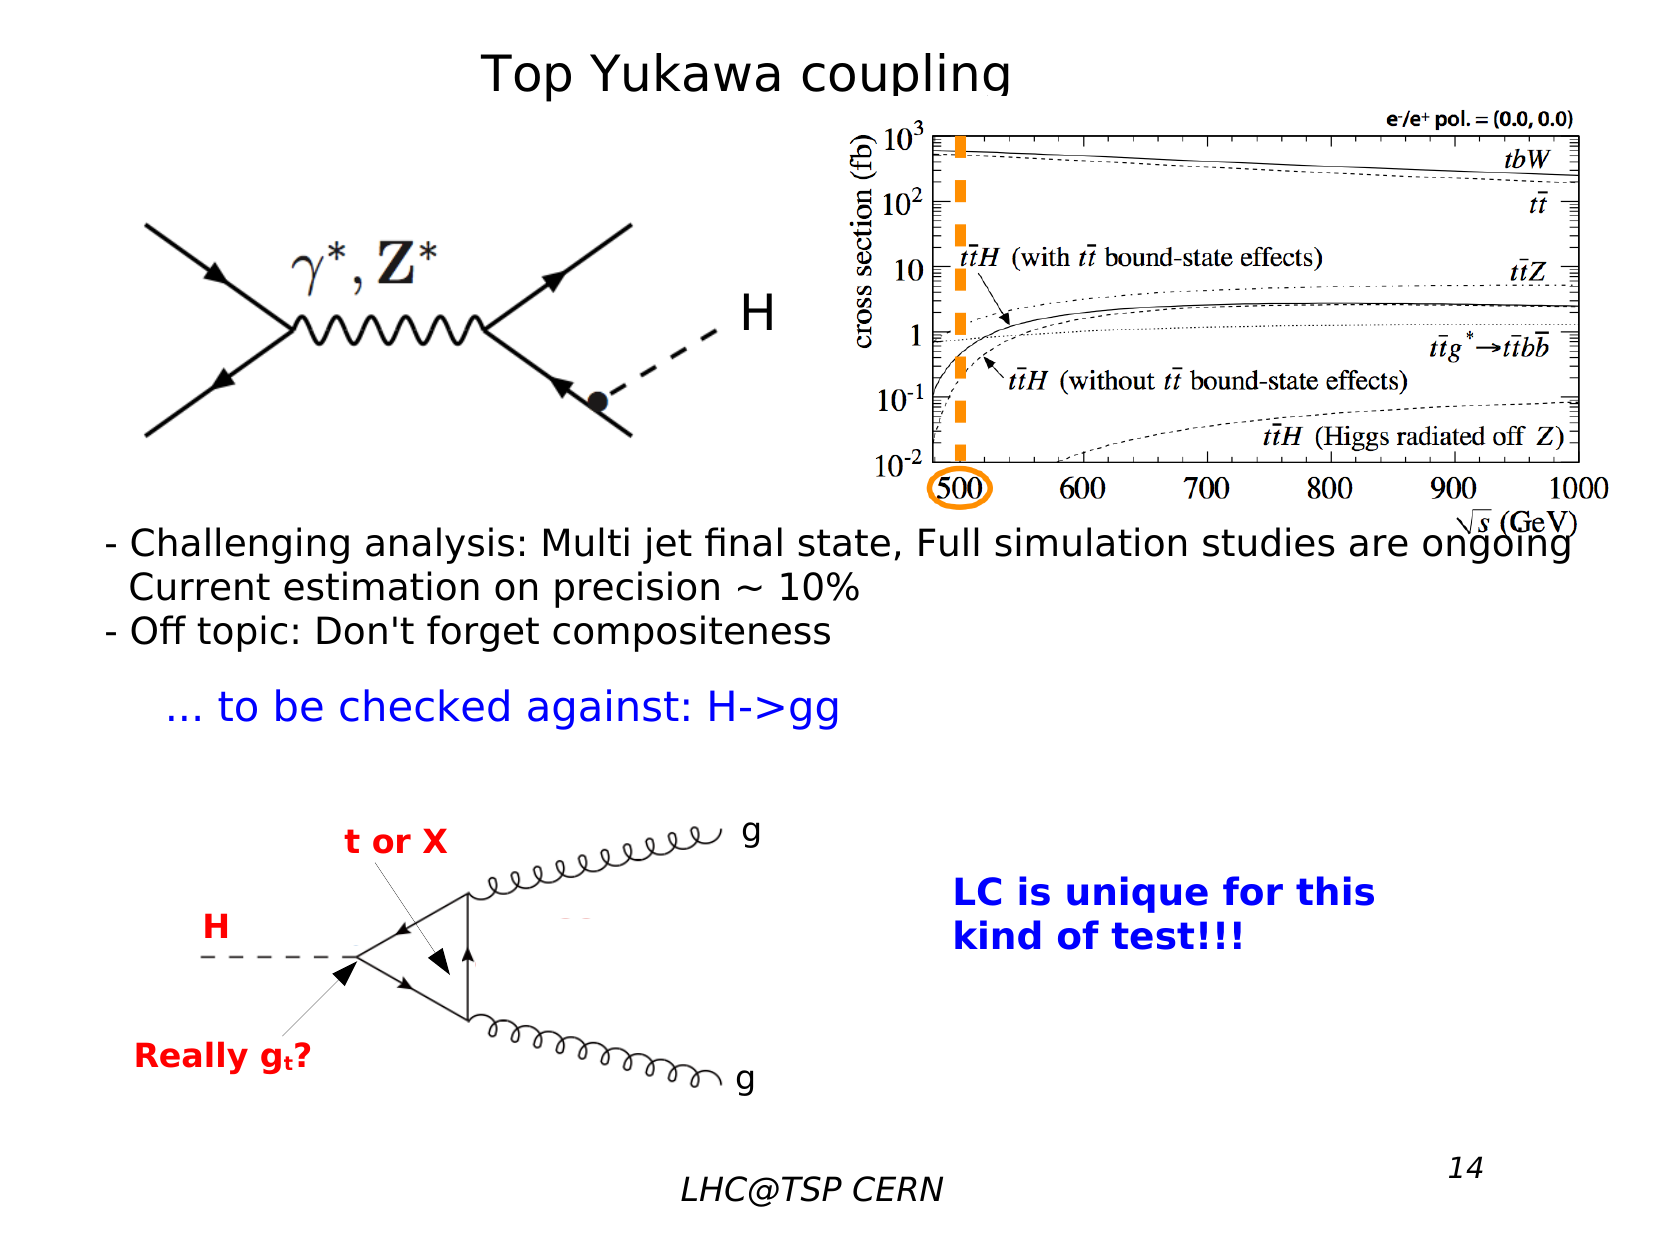

Top Yukawa coupling
H
- Challenging analysis: Multi jet final state, Full simulation studies are ongoing
 Current estimation on precision ~ 10%
- Off topic: Don't forget compositeness
... to be checked against: H->gg
g
t or X
LC is unique for this
kind of test!!!
H
Really gt?
g
LHC@TSP CERN